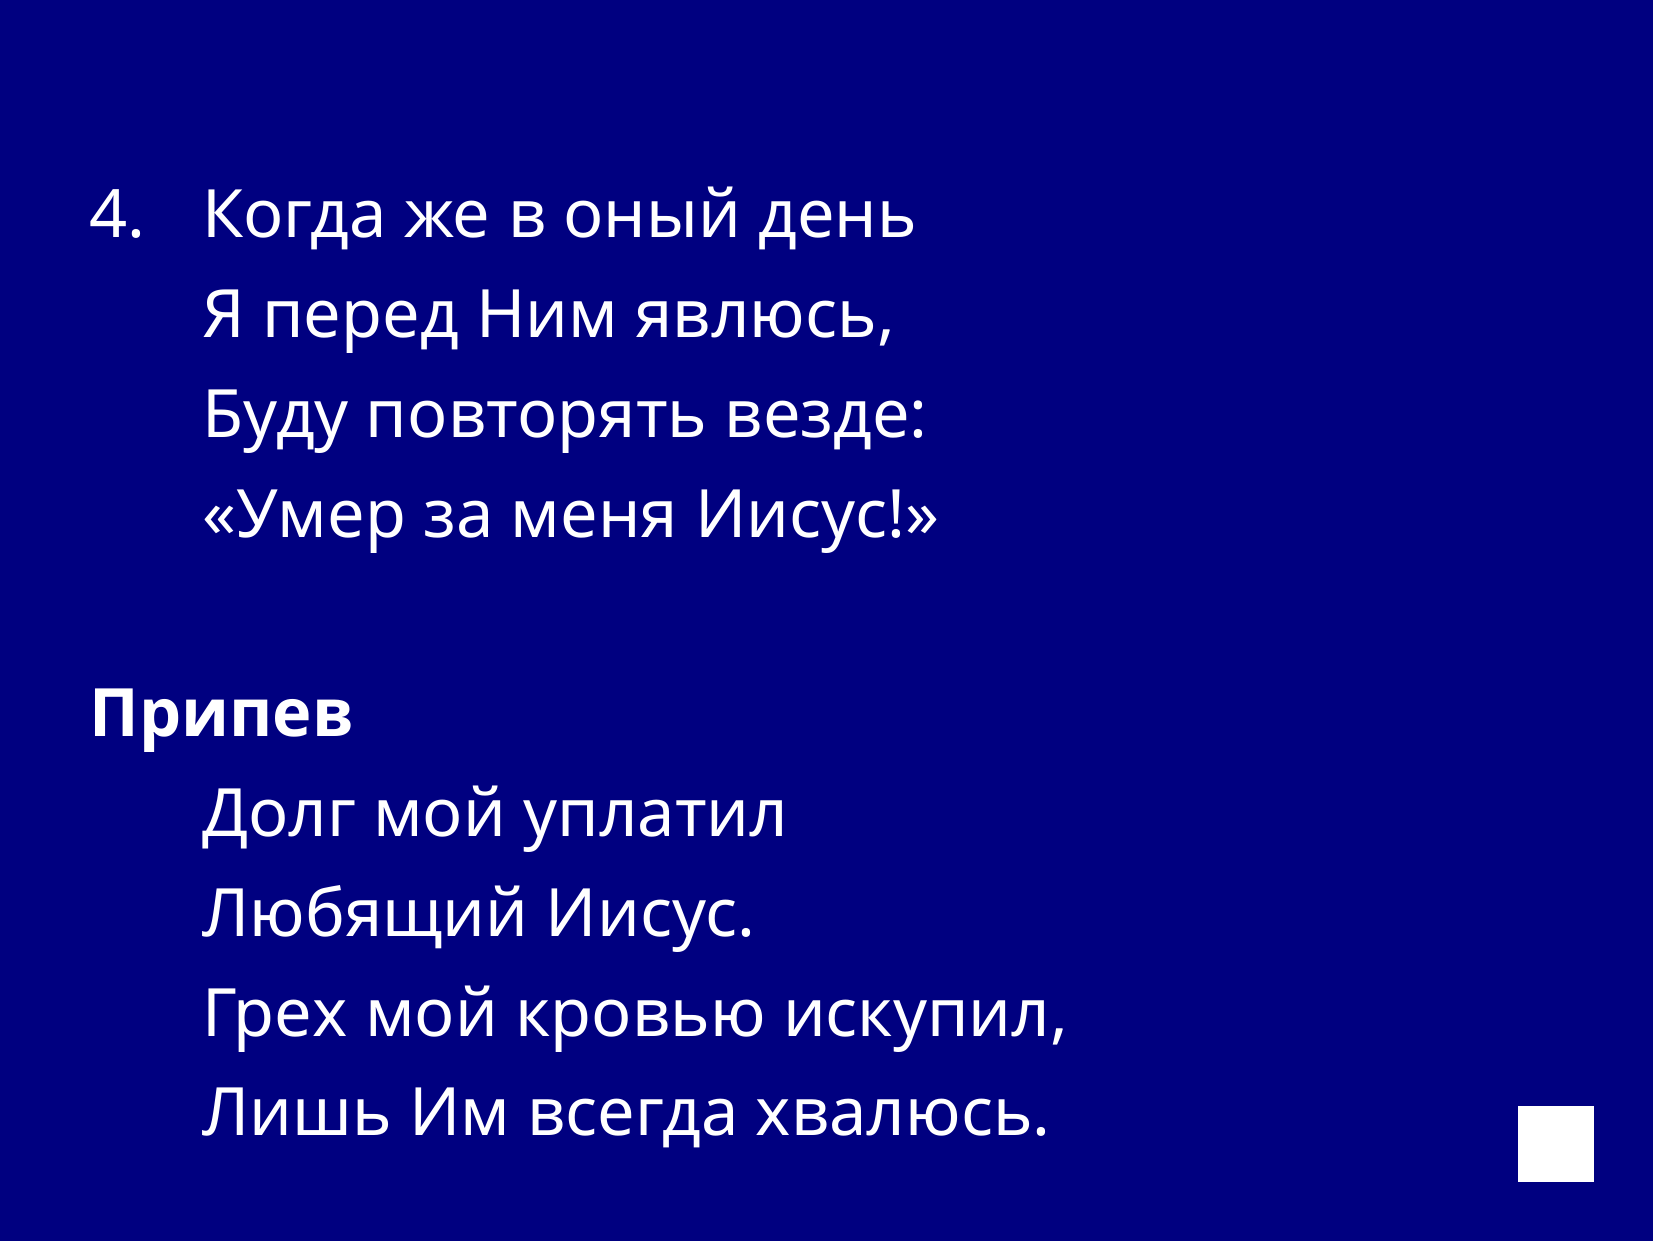

4.	Когда же в оный день
	Я перед Ним явлюсь,
	Буду повторять везде:
	«Умер за меня Иисус!»
Припев
	Долг мой уплатил
	Любящий Иисус.
	Грех мой кровью искупил,
	Лишь Им всегда хвалюсь.